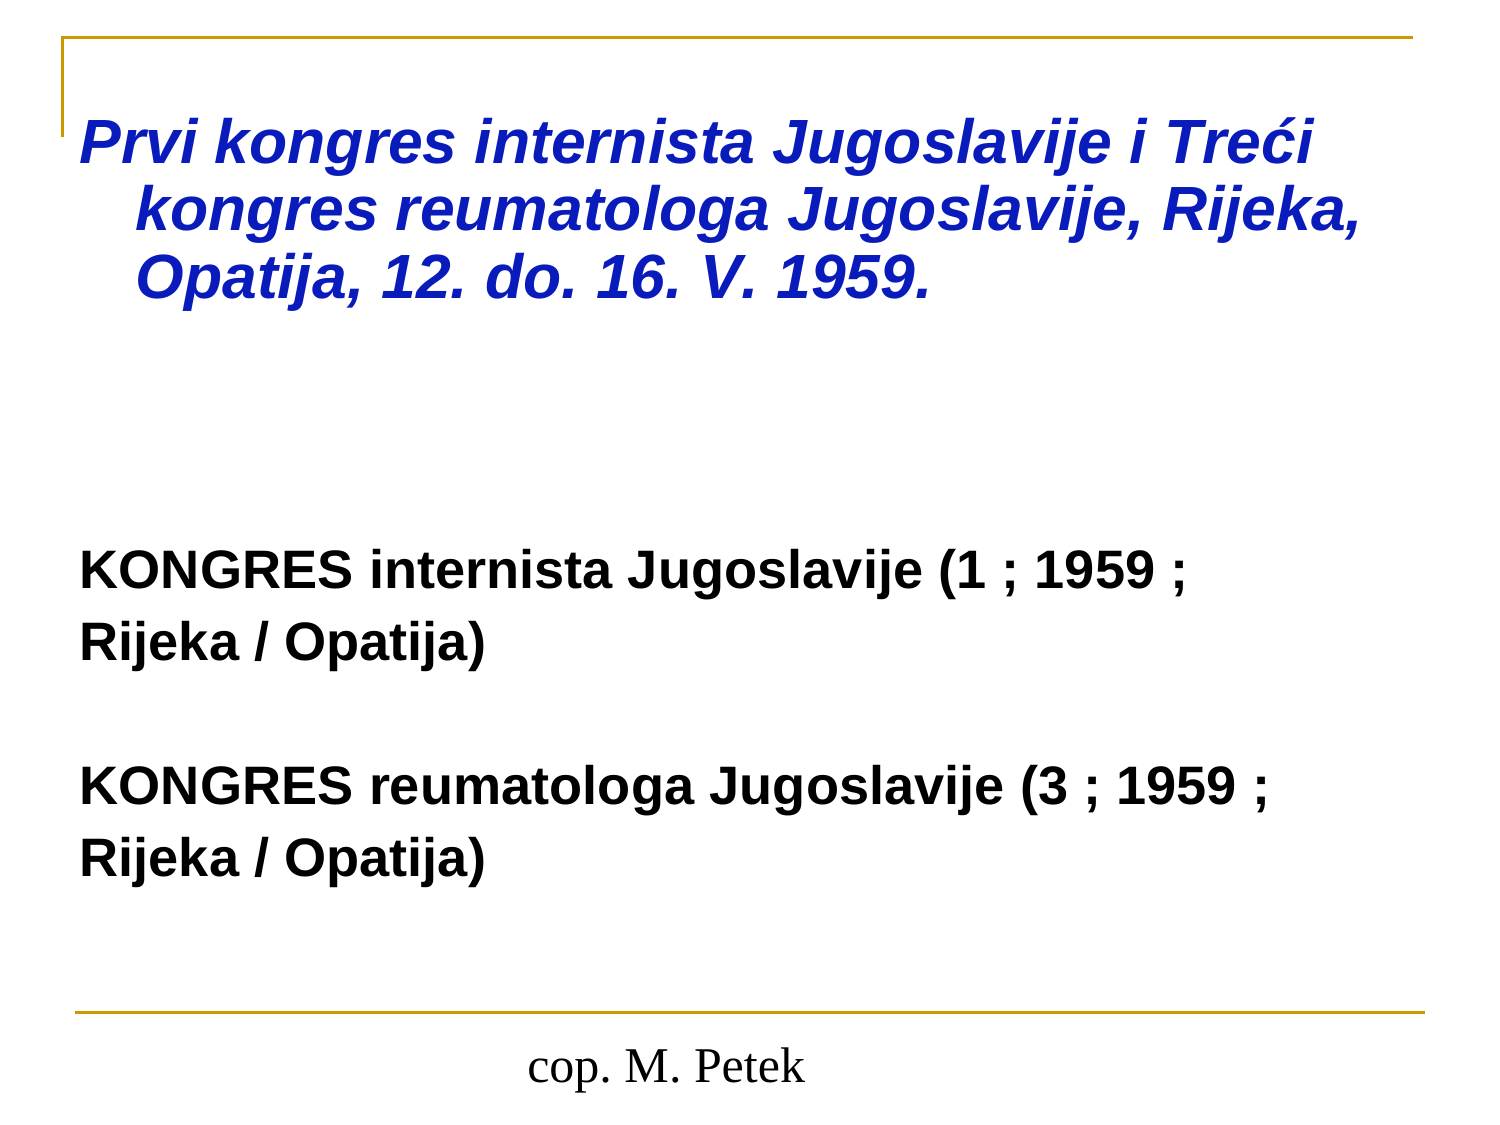

# Prvi kongres internista Jugoslavije i Treći kongres reumatologa Jugoslavije, Rijeka, Opatija, 12. do. 16. V. 1959.
KONGRES internista Jugoslavije (1 ; 1959 ;
Rijeka / Opatija)
KONGRES reumatologa Jugoslavije (3 ; 1959 ;
Rijeka / Opatija)
cop. M. Petek